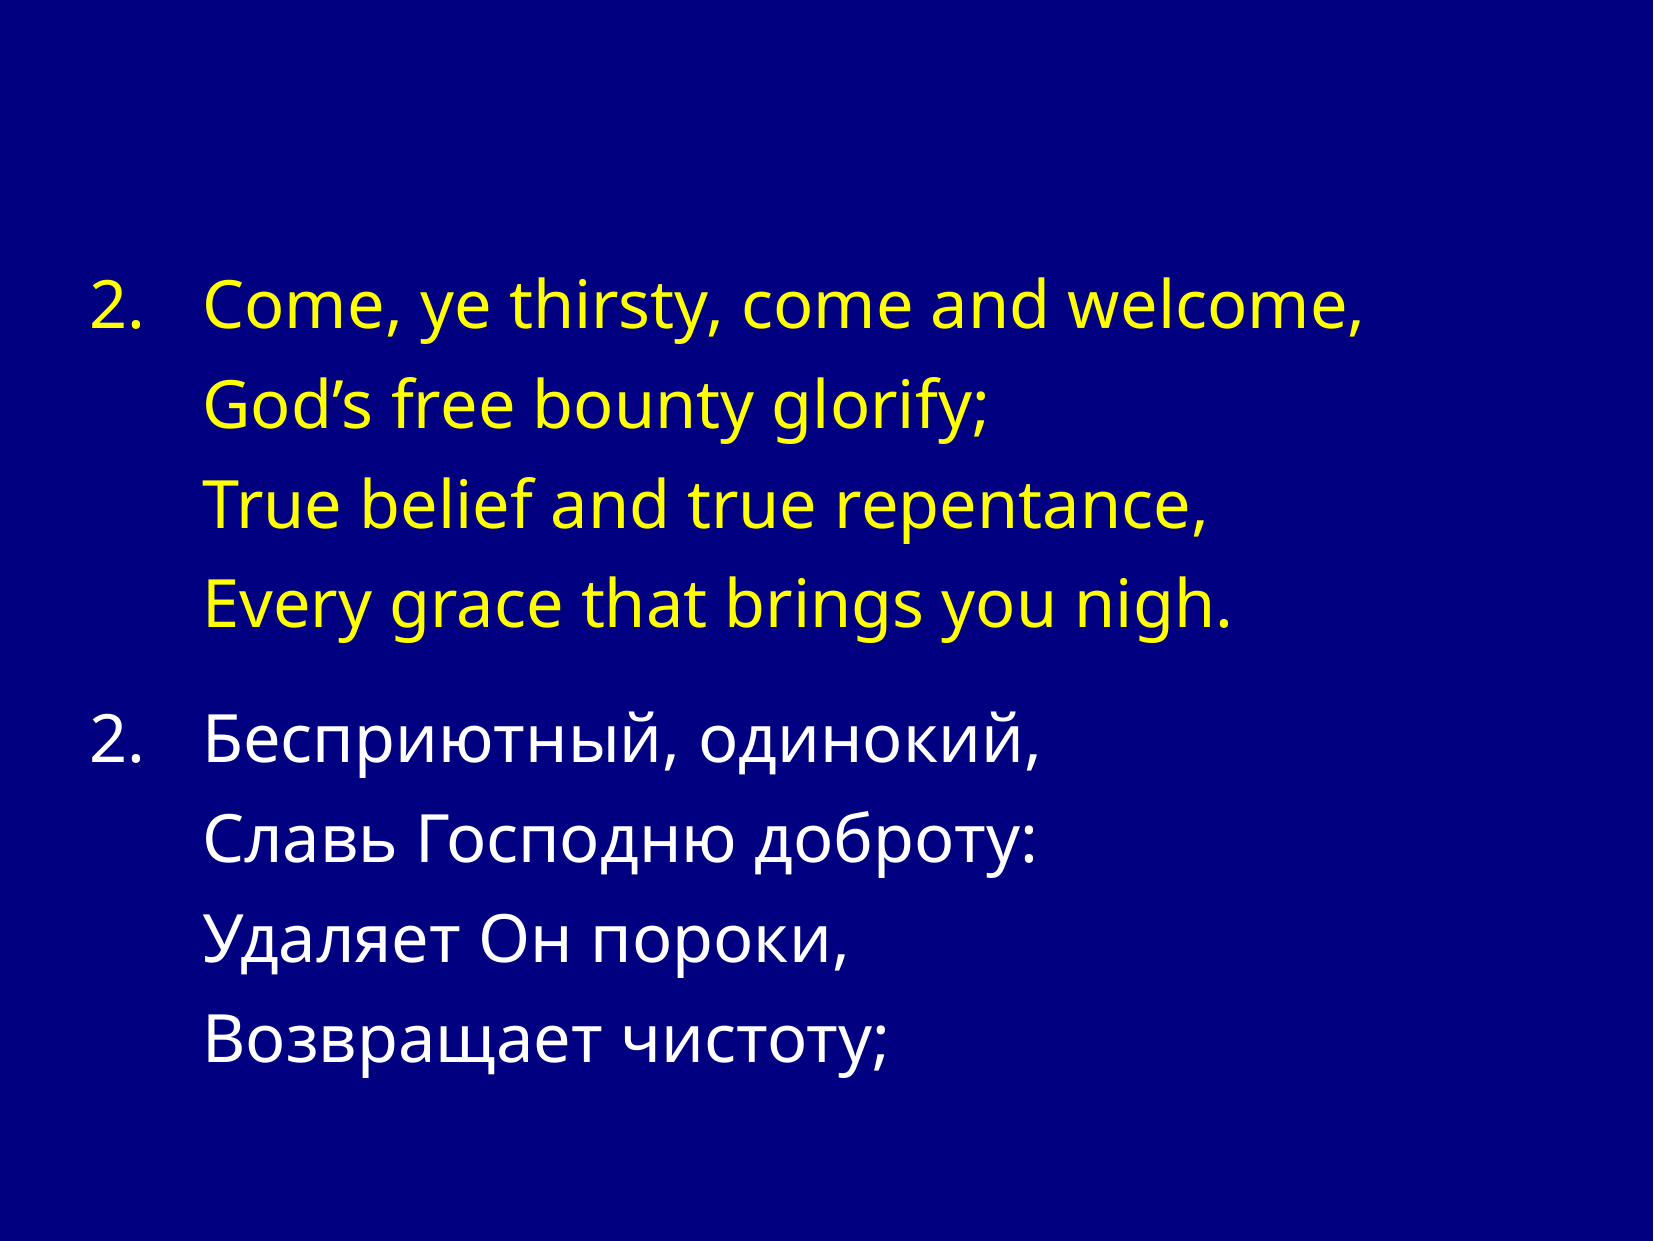

2.	Come, ye thirsty, come and welcome,
	God’s free bounty glorify;
	True belief and true repentance,
	Every grace that brings you nigh.
2.	Бесприютный, одинокий,
	Славь Господню доброту:
	Удаляет Он пороки,
	Возвращает чистоту;